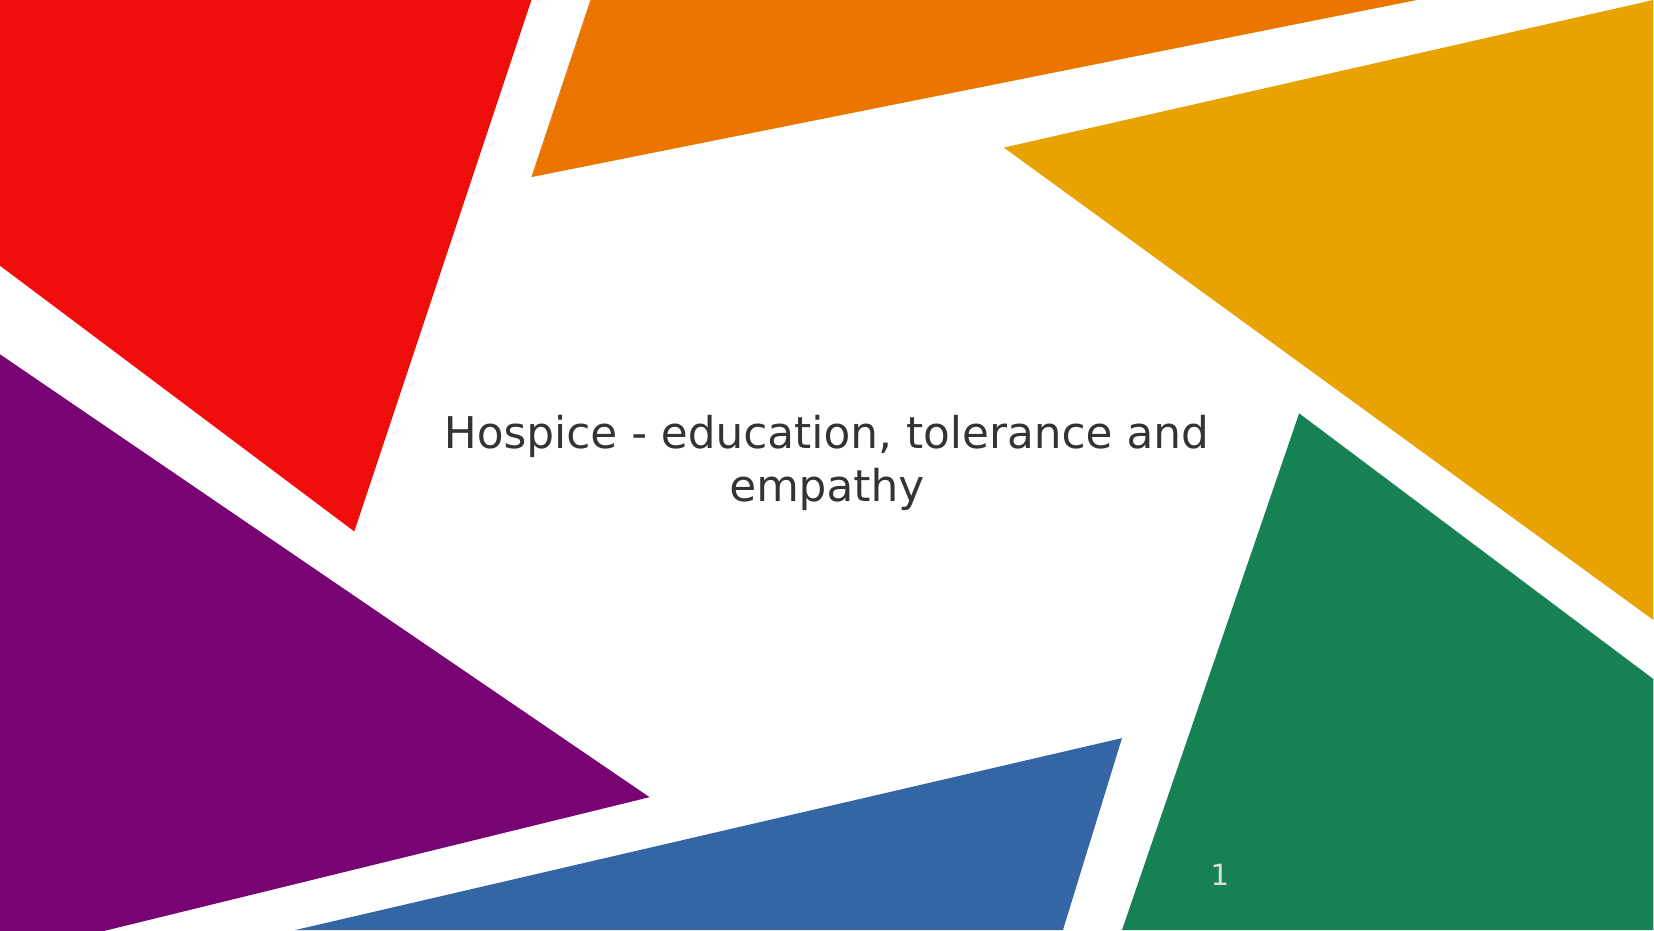

# Hospice - education, tolerance and empathy